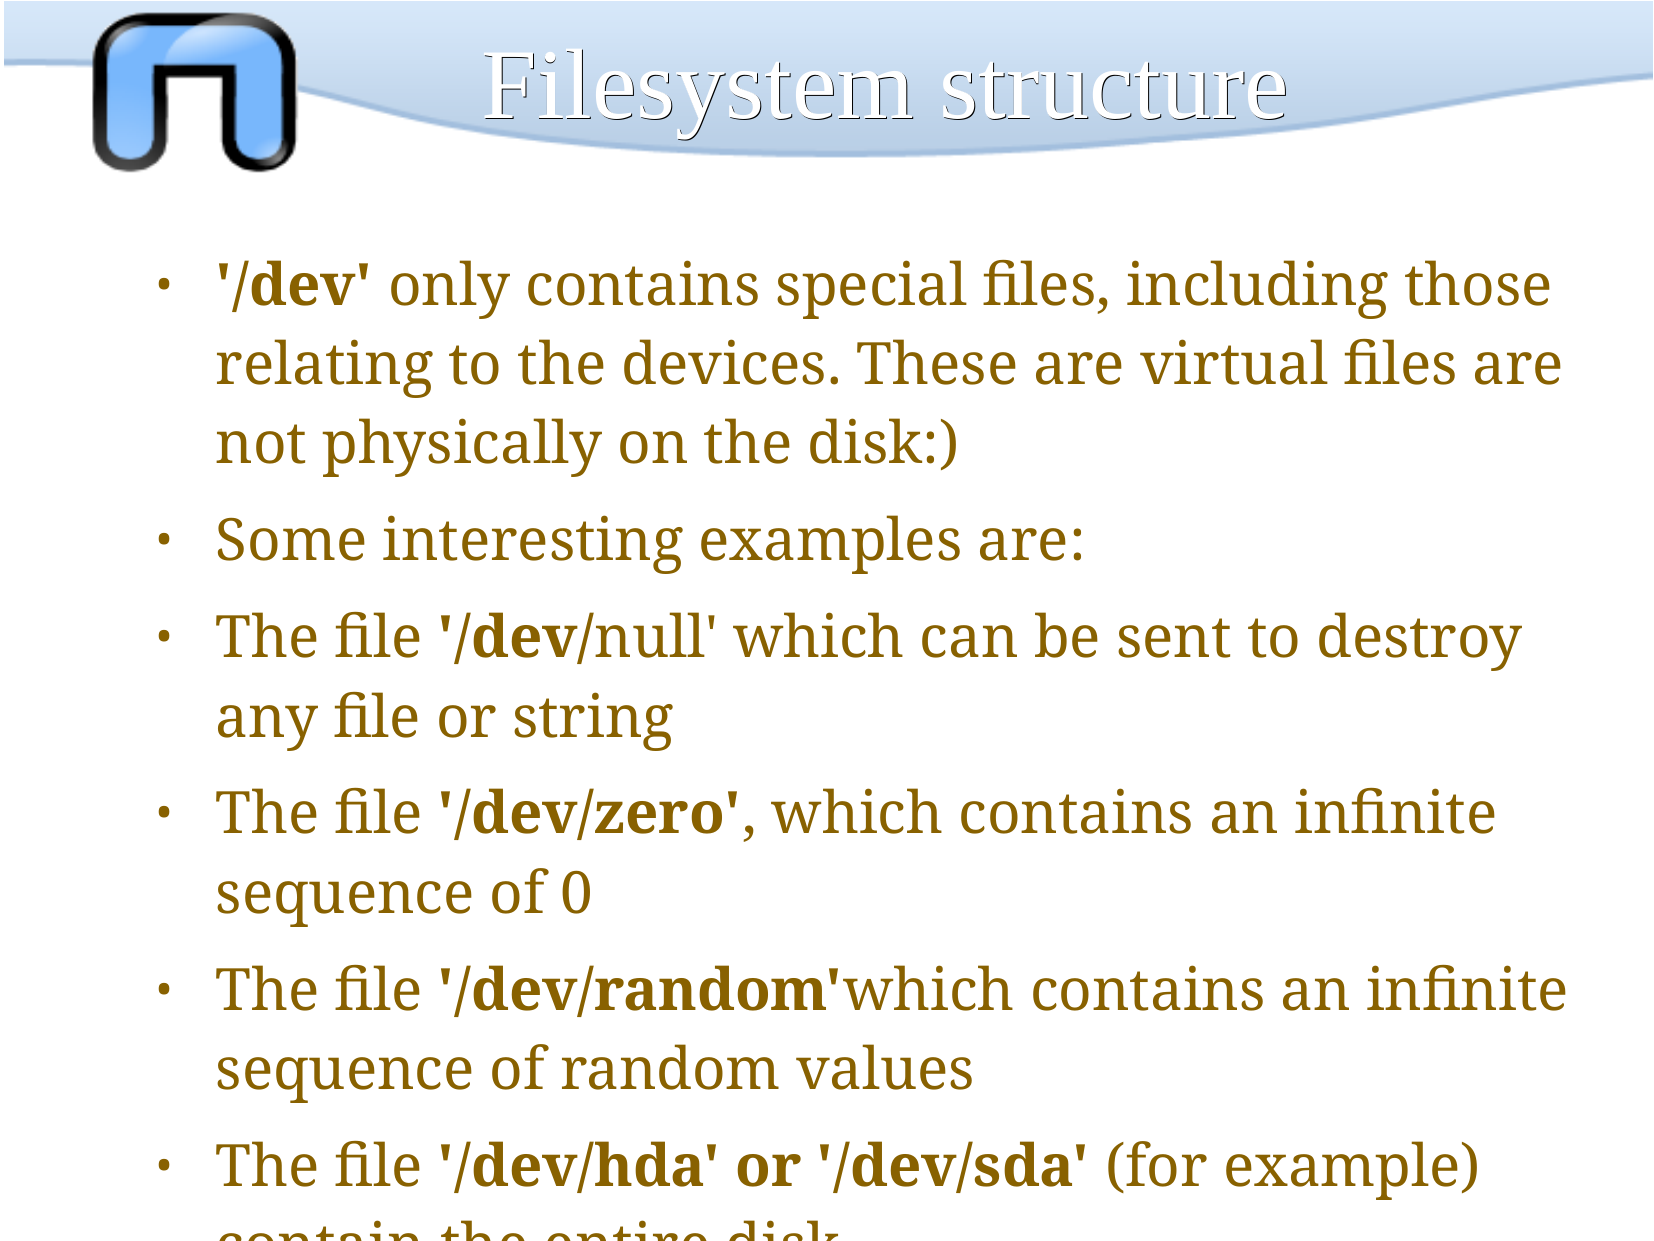

Filesystem structure
# '/dev' only contains special files, including those relating to the devices. These are virtual files are not physically on the disk:)
Some interesting examples are:
The file '/dev/null' which can be sent to destroy any file or string
The file '/dev/zero', which contains an infinite sequence of 0
The file '/dev/random'which contains an infinite sequence of random values
The file '/dev/hda' or '/dev/sda' (for example) contain the entire disk